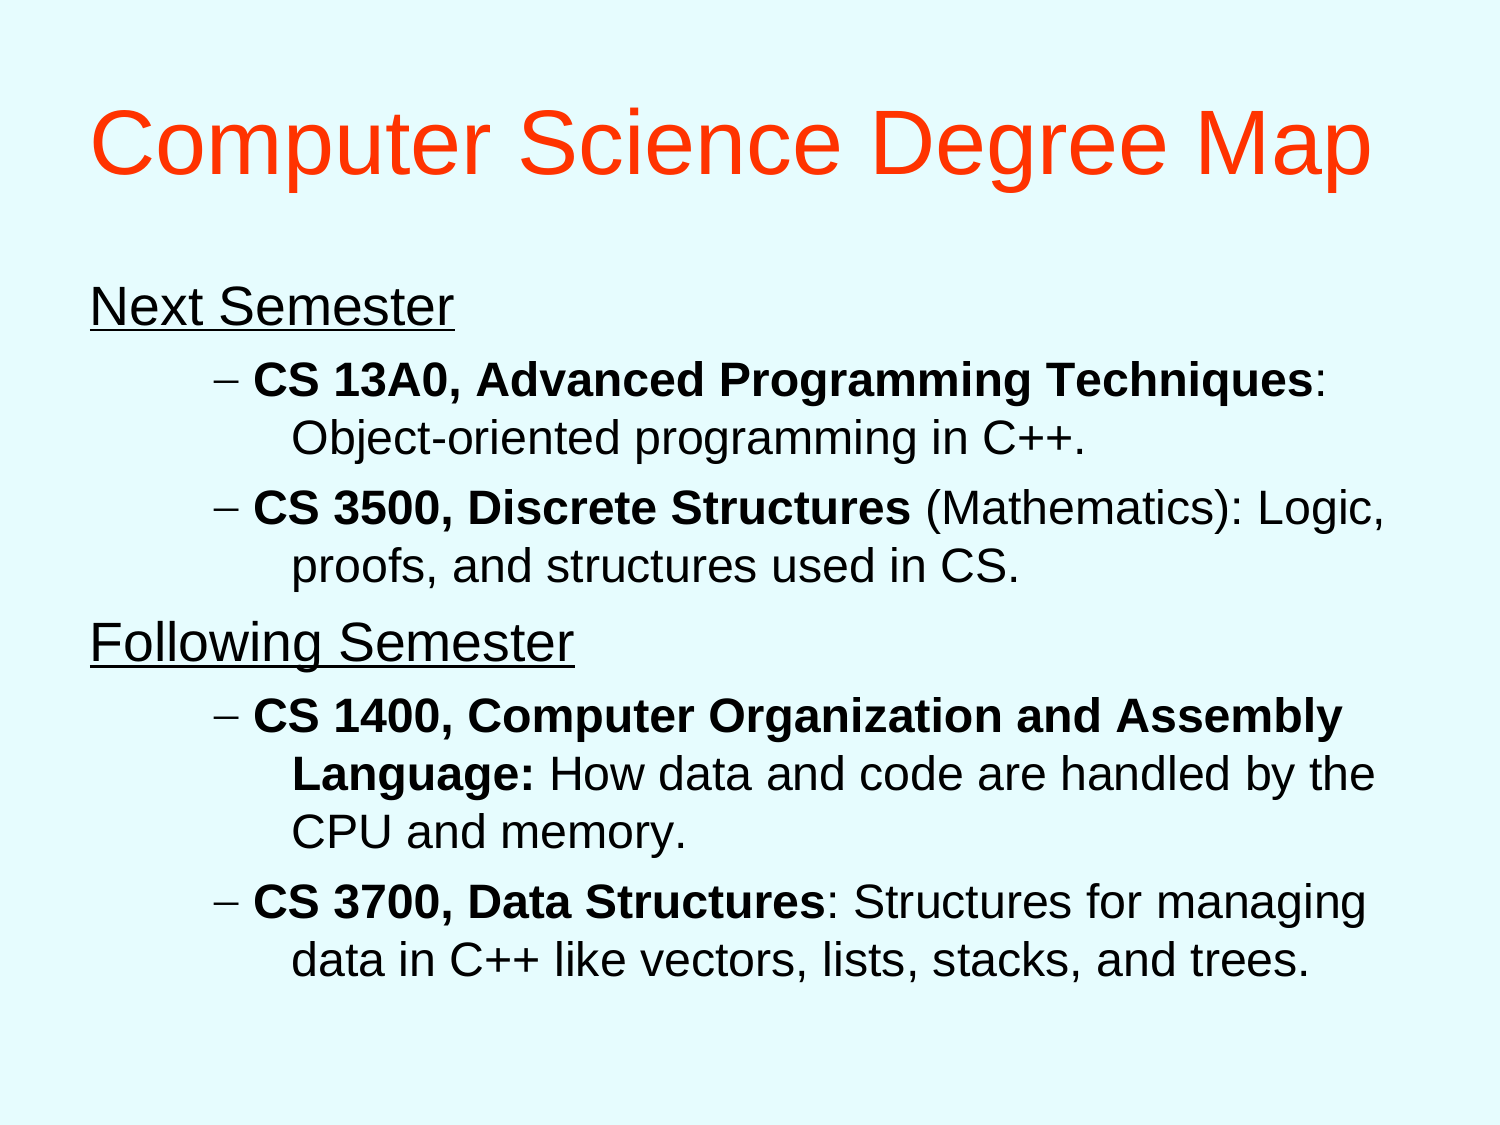

# Computer Science Degree Map
Next Semester
CS 13A0, Advanced Programming Techniques: Object-oriented programming in C++.
CS 3500, Discrete Structures (Mathematics): Logic, proofs, and structures used in CS.
Following Semester
CS 1400, Computer Organization and Assembly Language: How data and code are handled by the CPU and memory.
CS 3700, Data Structures: Structures for managing data in C++ like vectors, lists, stacks, and trees.